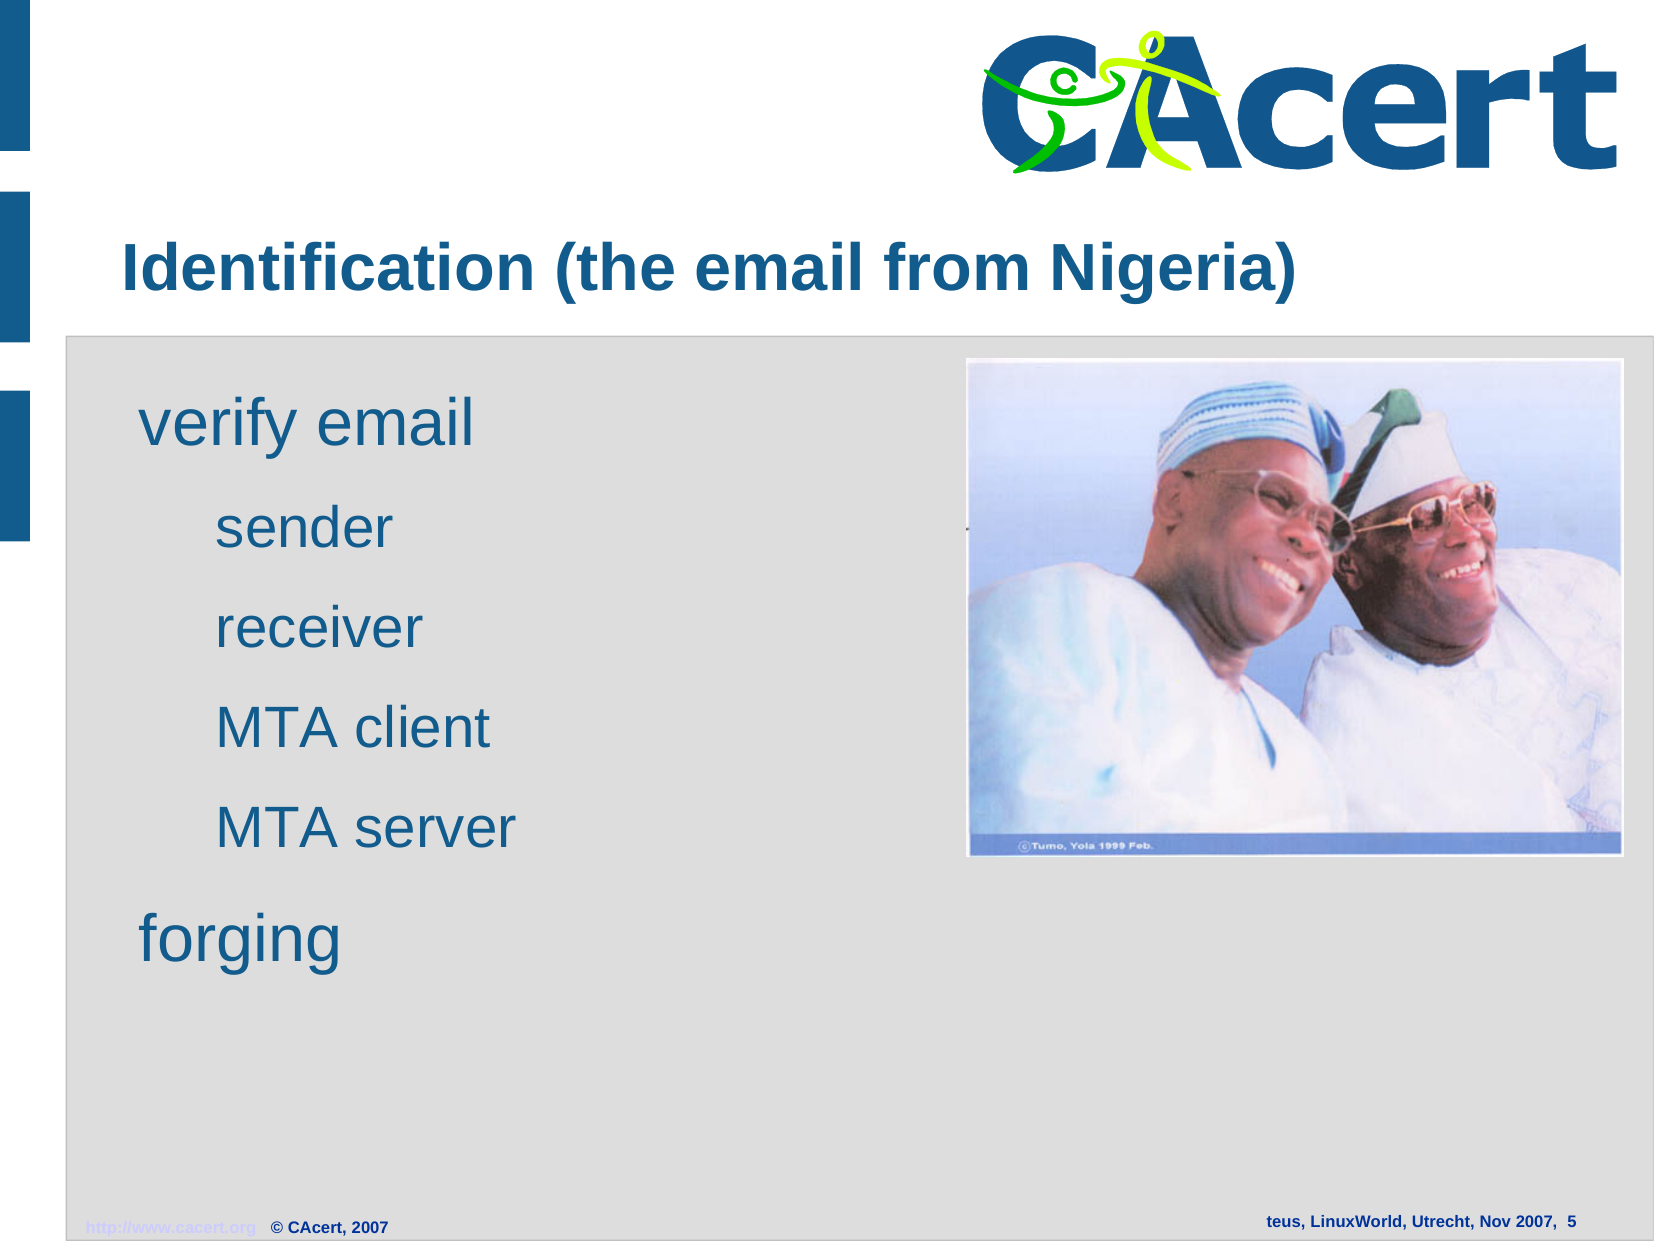

# Identification (the email from Nigeria)‏
verify email
sender
receiver
MTA client
MTA server
forging